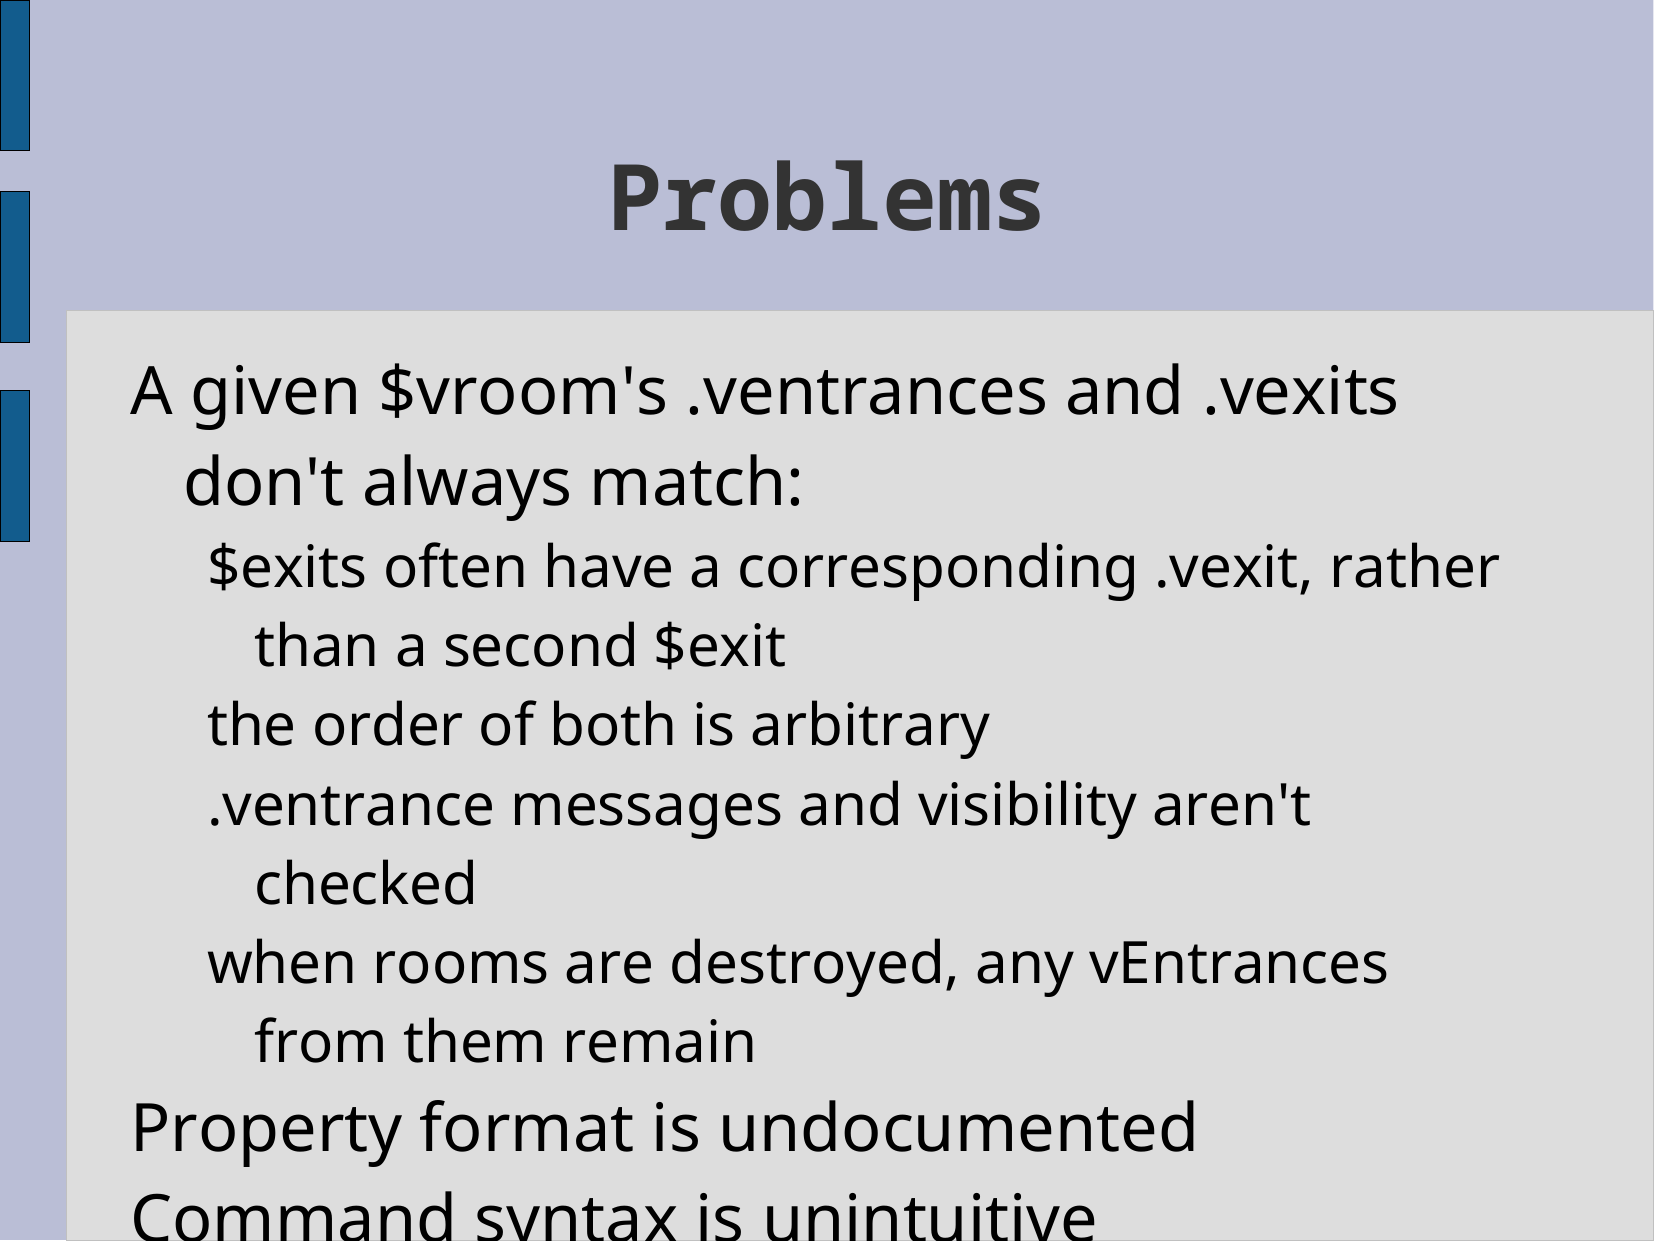

# Problems
A given $vroom's .ventrances and .vexits don't always match:
$exits often have a corresponding .vexit, rather than a second $exit
the order of both is arbitrary
.ventrance messages and visibility aren't checked
when rooms are destroyed, any vEntrances from them remain
Property format is undocumented
Command syntax is unintuitive